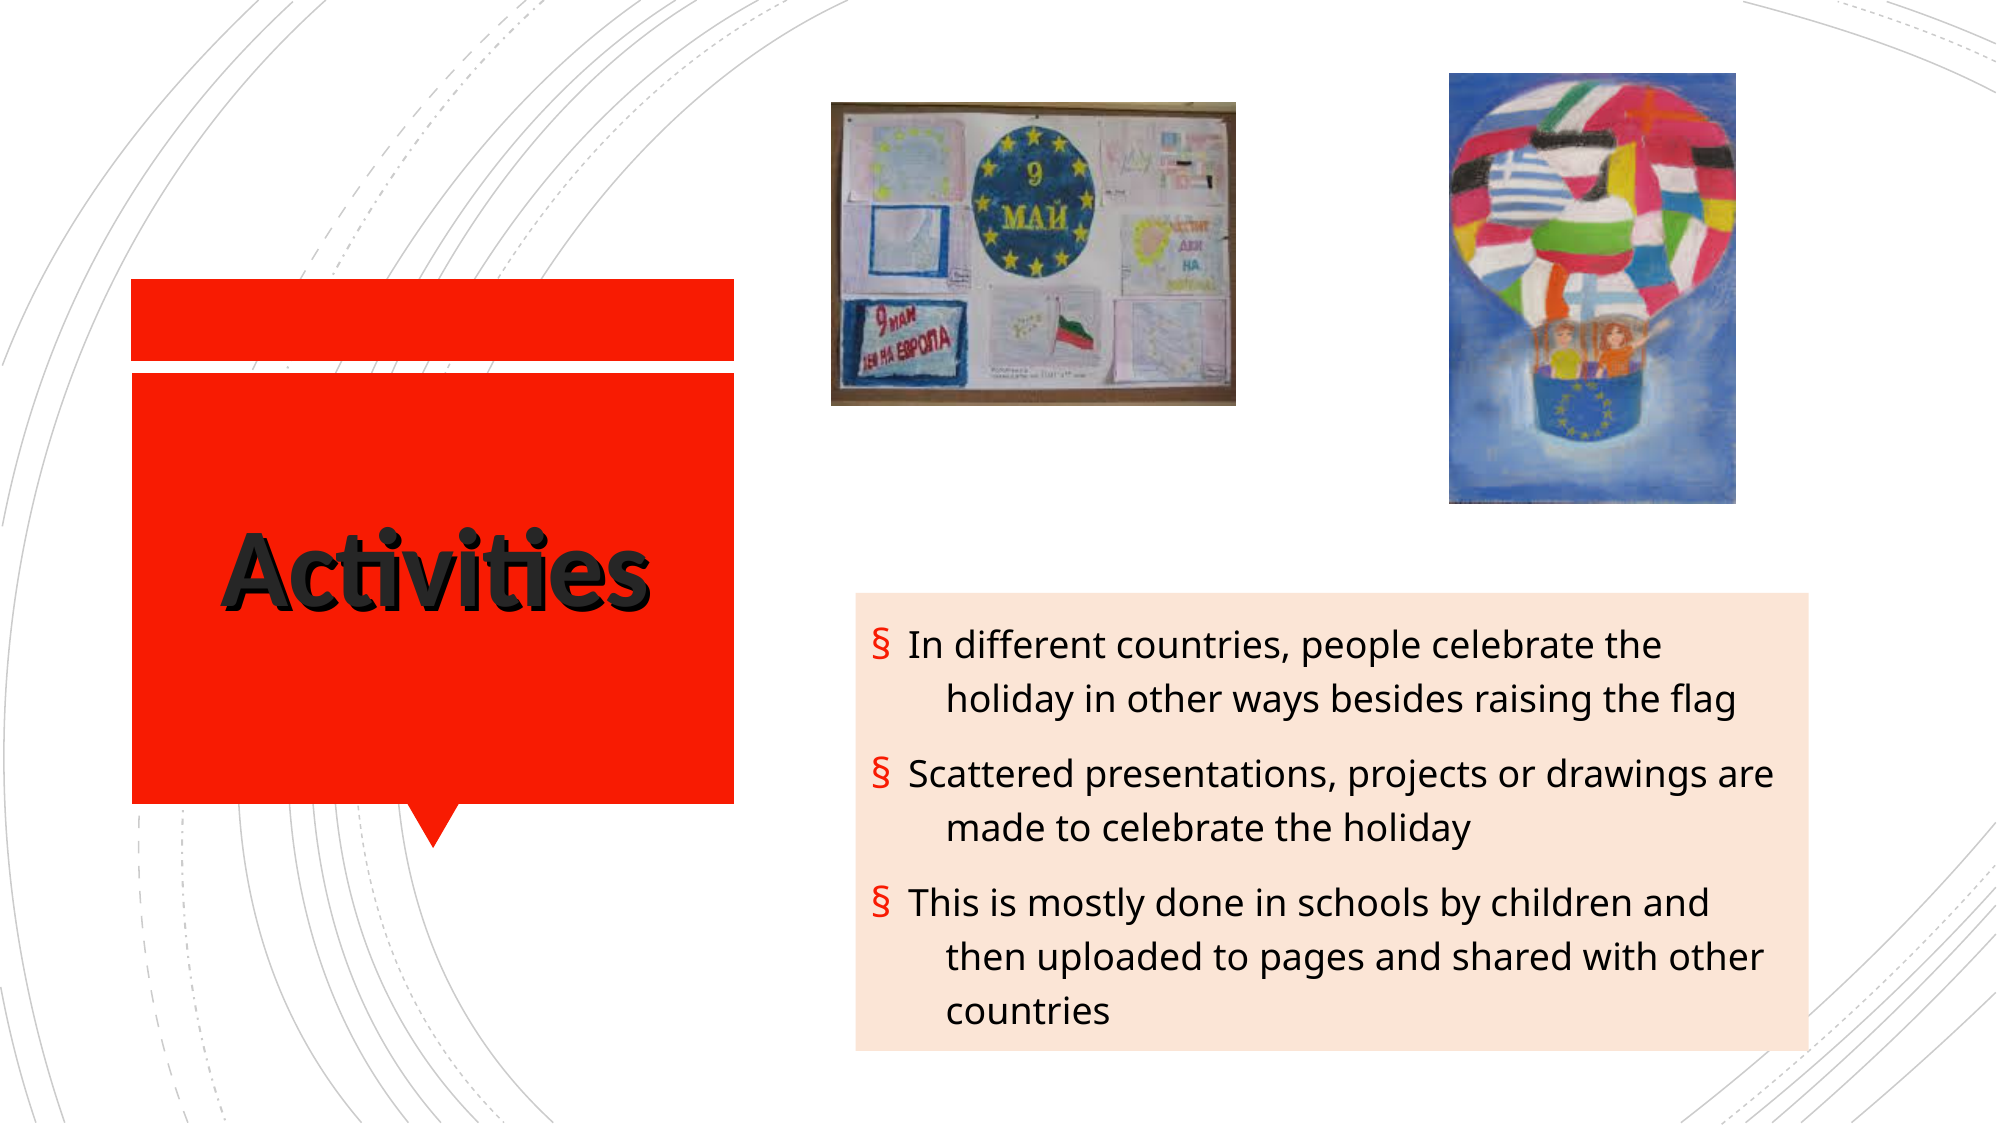

Аctivities
# In different countries, people celebrate the holiday in other ways besides raising the flag
Scattered presentations, projects or drawings are made to celebrate the holiday
This is mostly done in schools by children and then uploaded to pages and shared with other countries